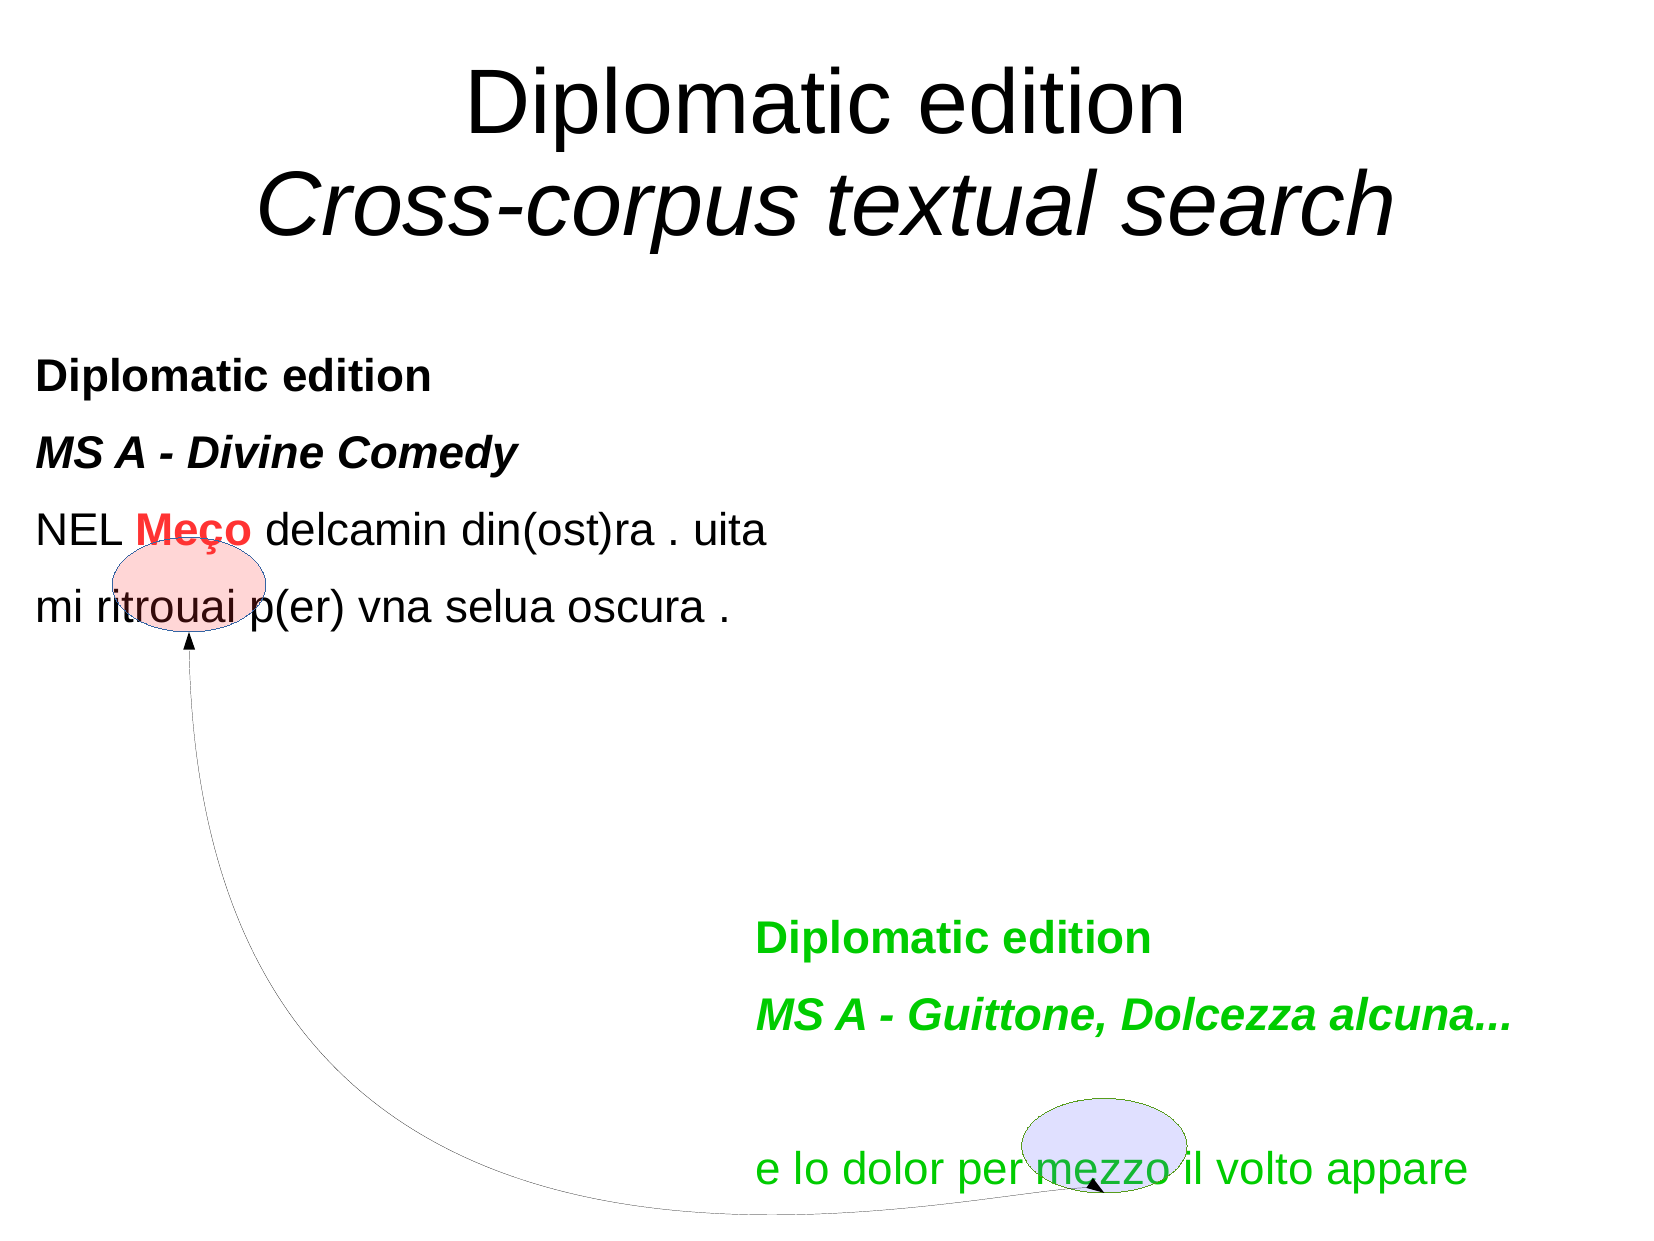

# Diplomatic edition Cross-corpus textual search
Diplomatic edition
MS A - Divine Comedy
NEL Meço delcamin din(ost)ra . uita
mi ritrouai p(er) vna selua oscura .
Diplomatic edition
MS A - Guittone, Dolcezza alcuna...
e lo dolor per mezzo il volto appare